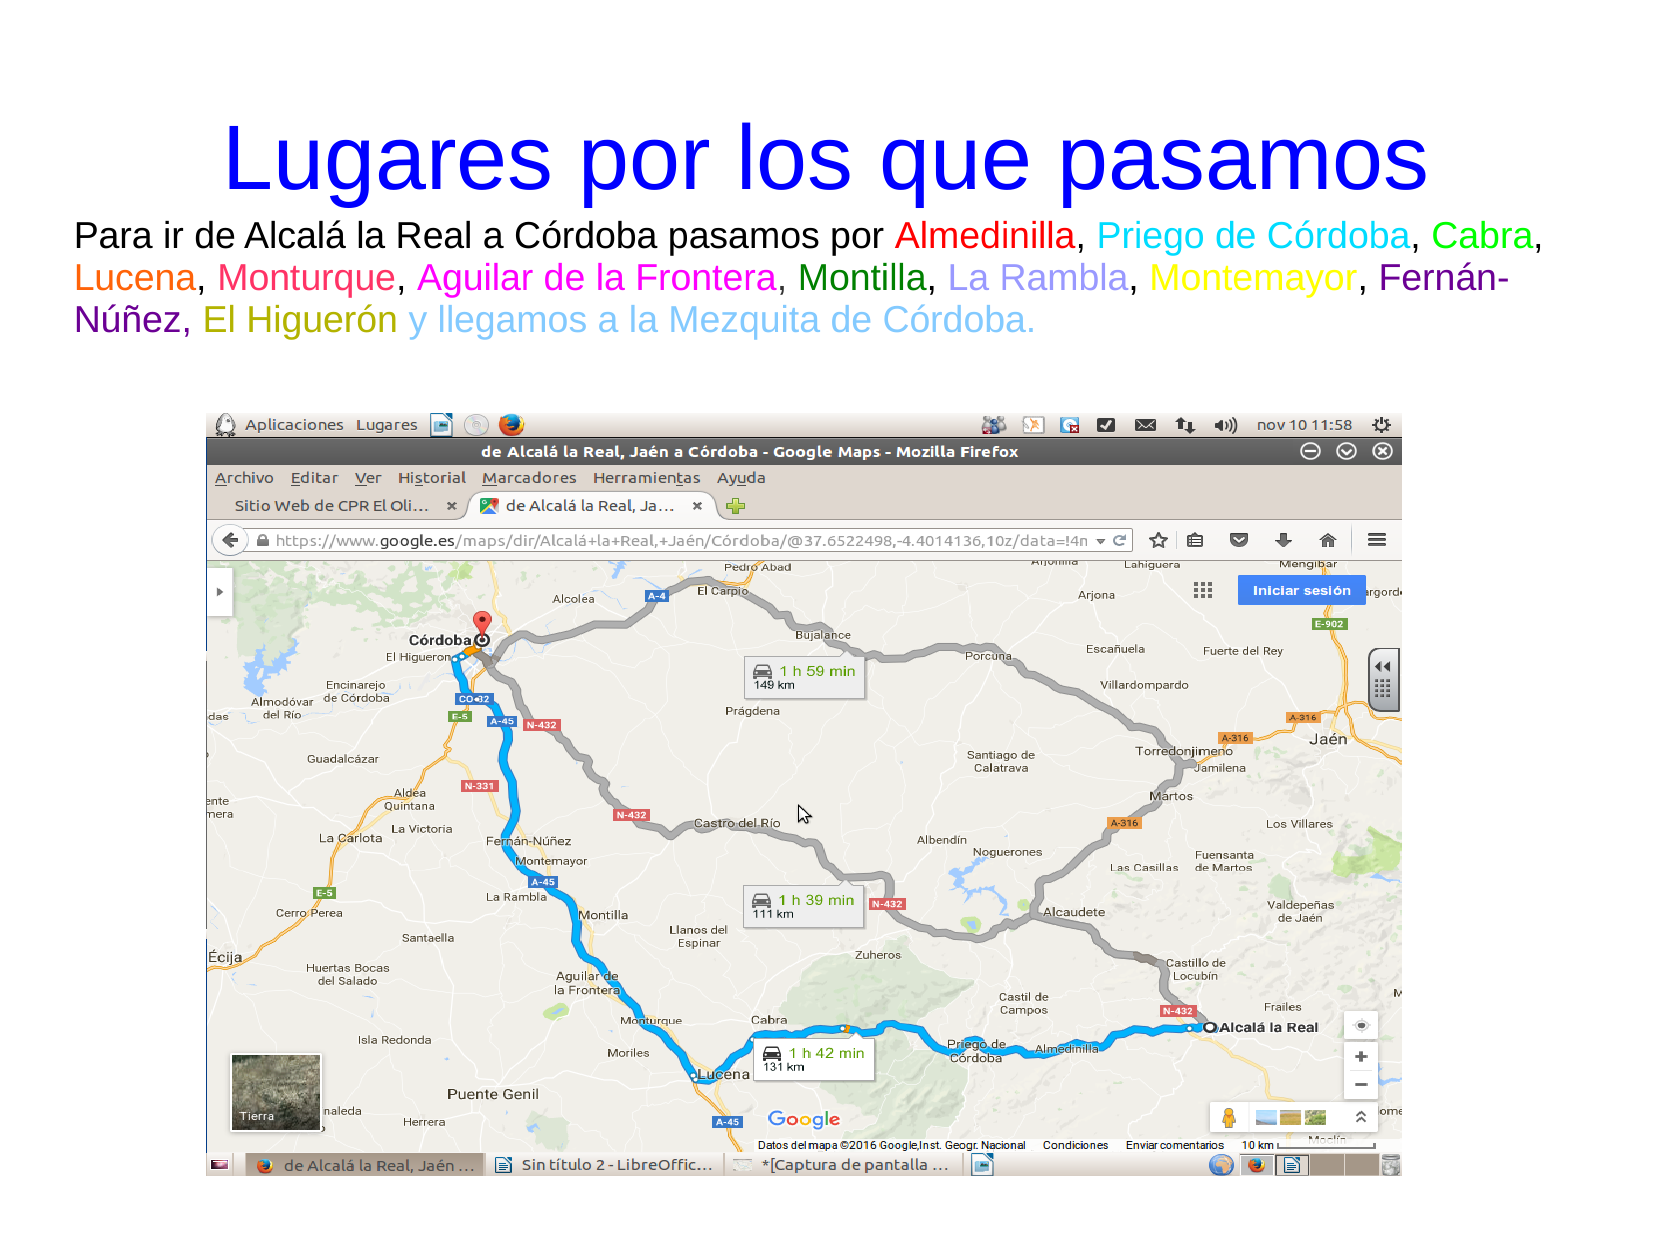

# Lugares por los que pasamos
Para ir de Alcalá la Real a Córdoba pasamos por Almedinilla, Priego de Córdoba, Cabra, Lucena, Monturque, Aguilar de la Frontera, Montilla, La Rambla, Montemayor, Fernán-Núñez, El Higuerón y llegamos a la Mezquita de Córdoba.